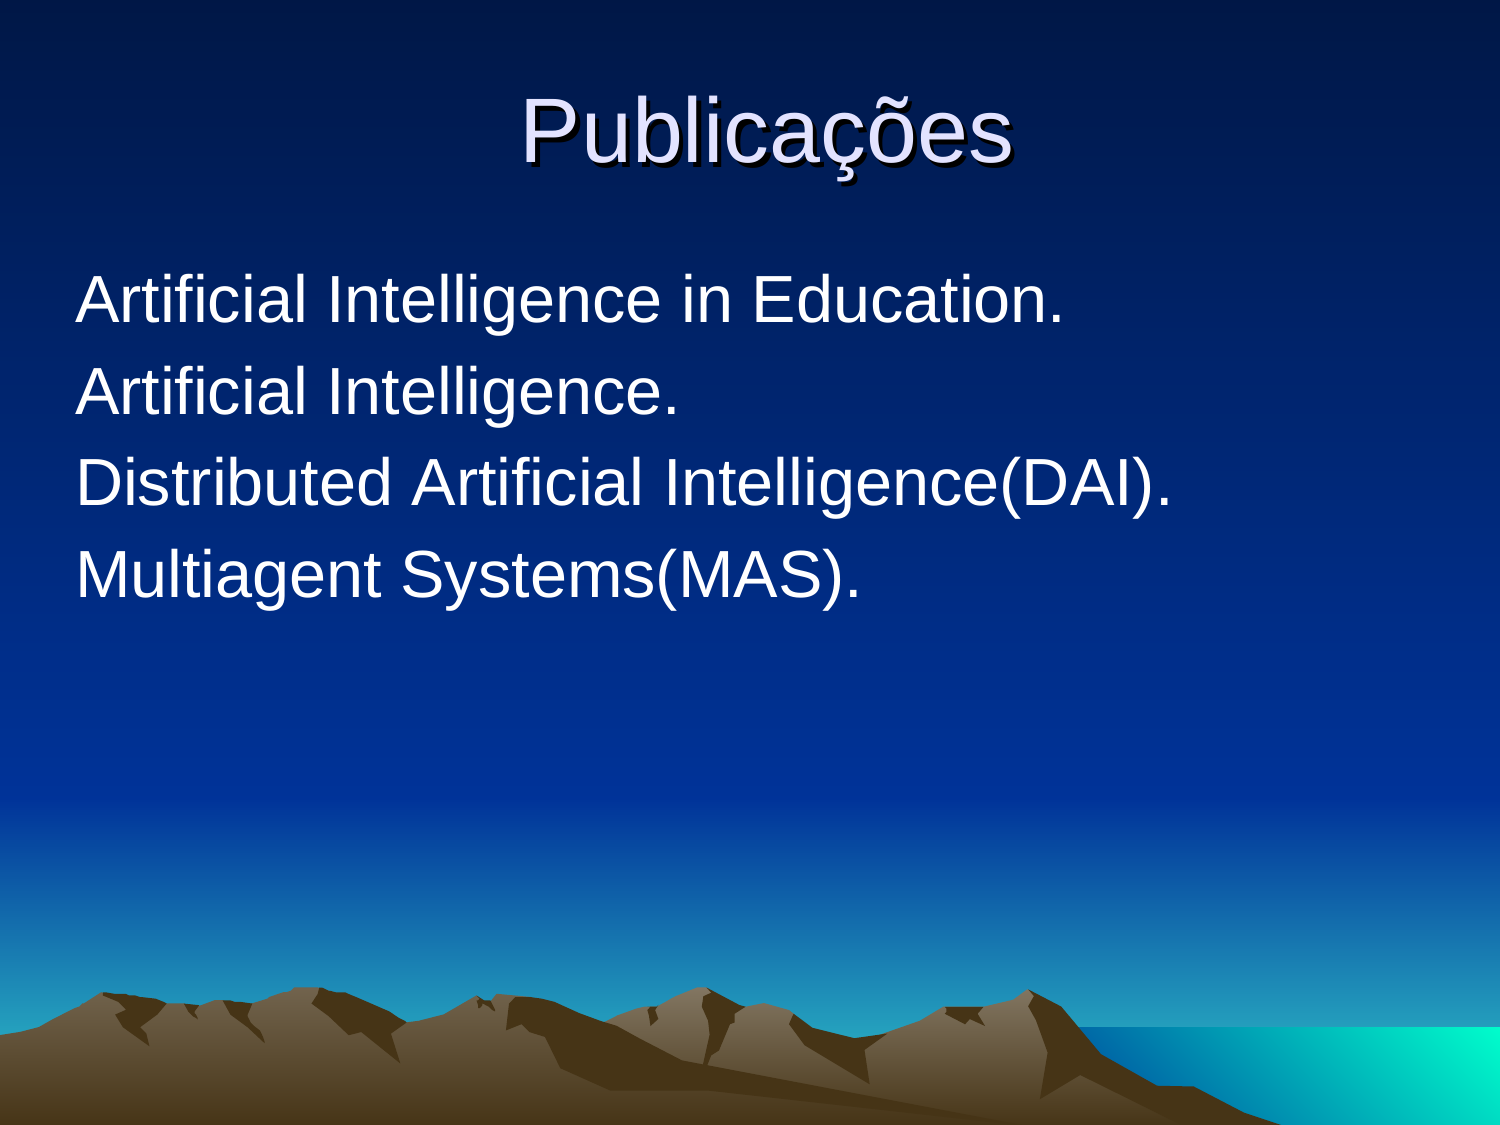

# Publicações
Artificial Intelligence in Education.
Artificial Intelligence.
Distributed Artificial Intelligence(DAI).
Multiagent Systems(MAS).